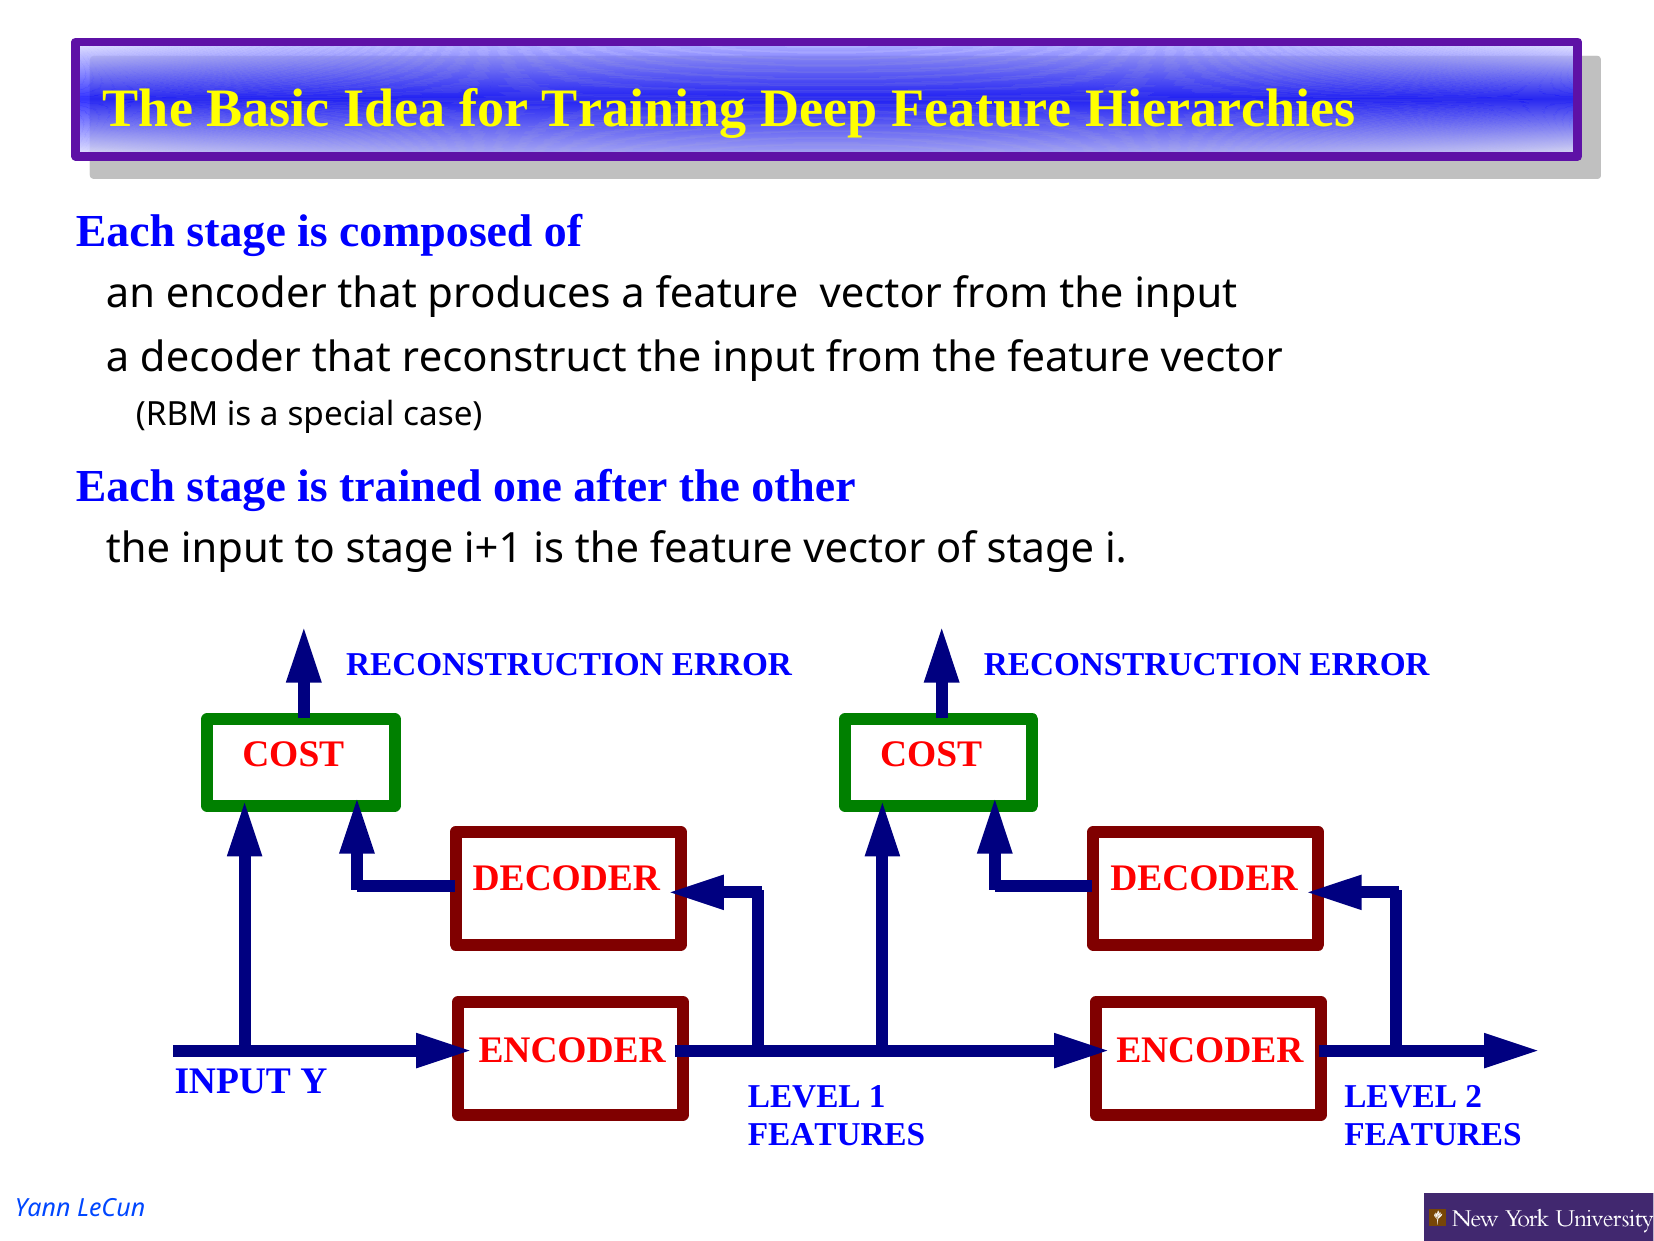

# The Basic Idea for Training Deep Feature Hierarchies
Each stage is composed of
an encoder that produces a feature vector from the input
a decoder that reconstruct the input from the feature vector
(RBM is a special case)
Each stage is trained one after the other
the input to stage i+1 is the feature vector of stage i.
RECONSTRUCTION ERROR
RECONSTRUCTION ERROR
COST
COST
DECODER
DECODER
ENCODER
ENCODER
INPUT Y
LEVEL 1 FEATURES
LEVEL 2 FEATURES